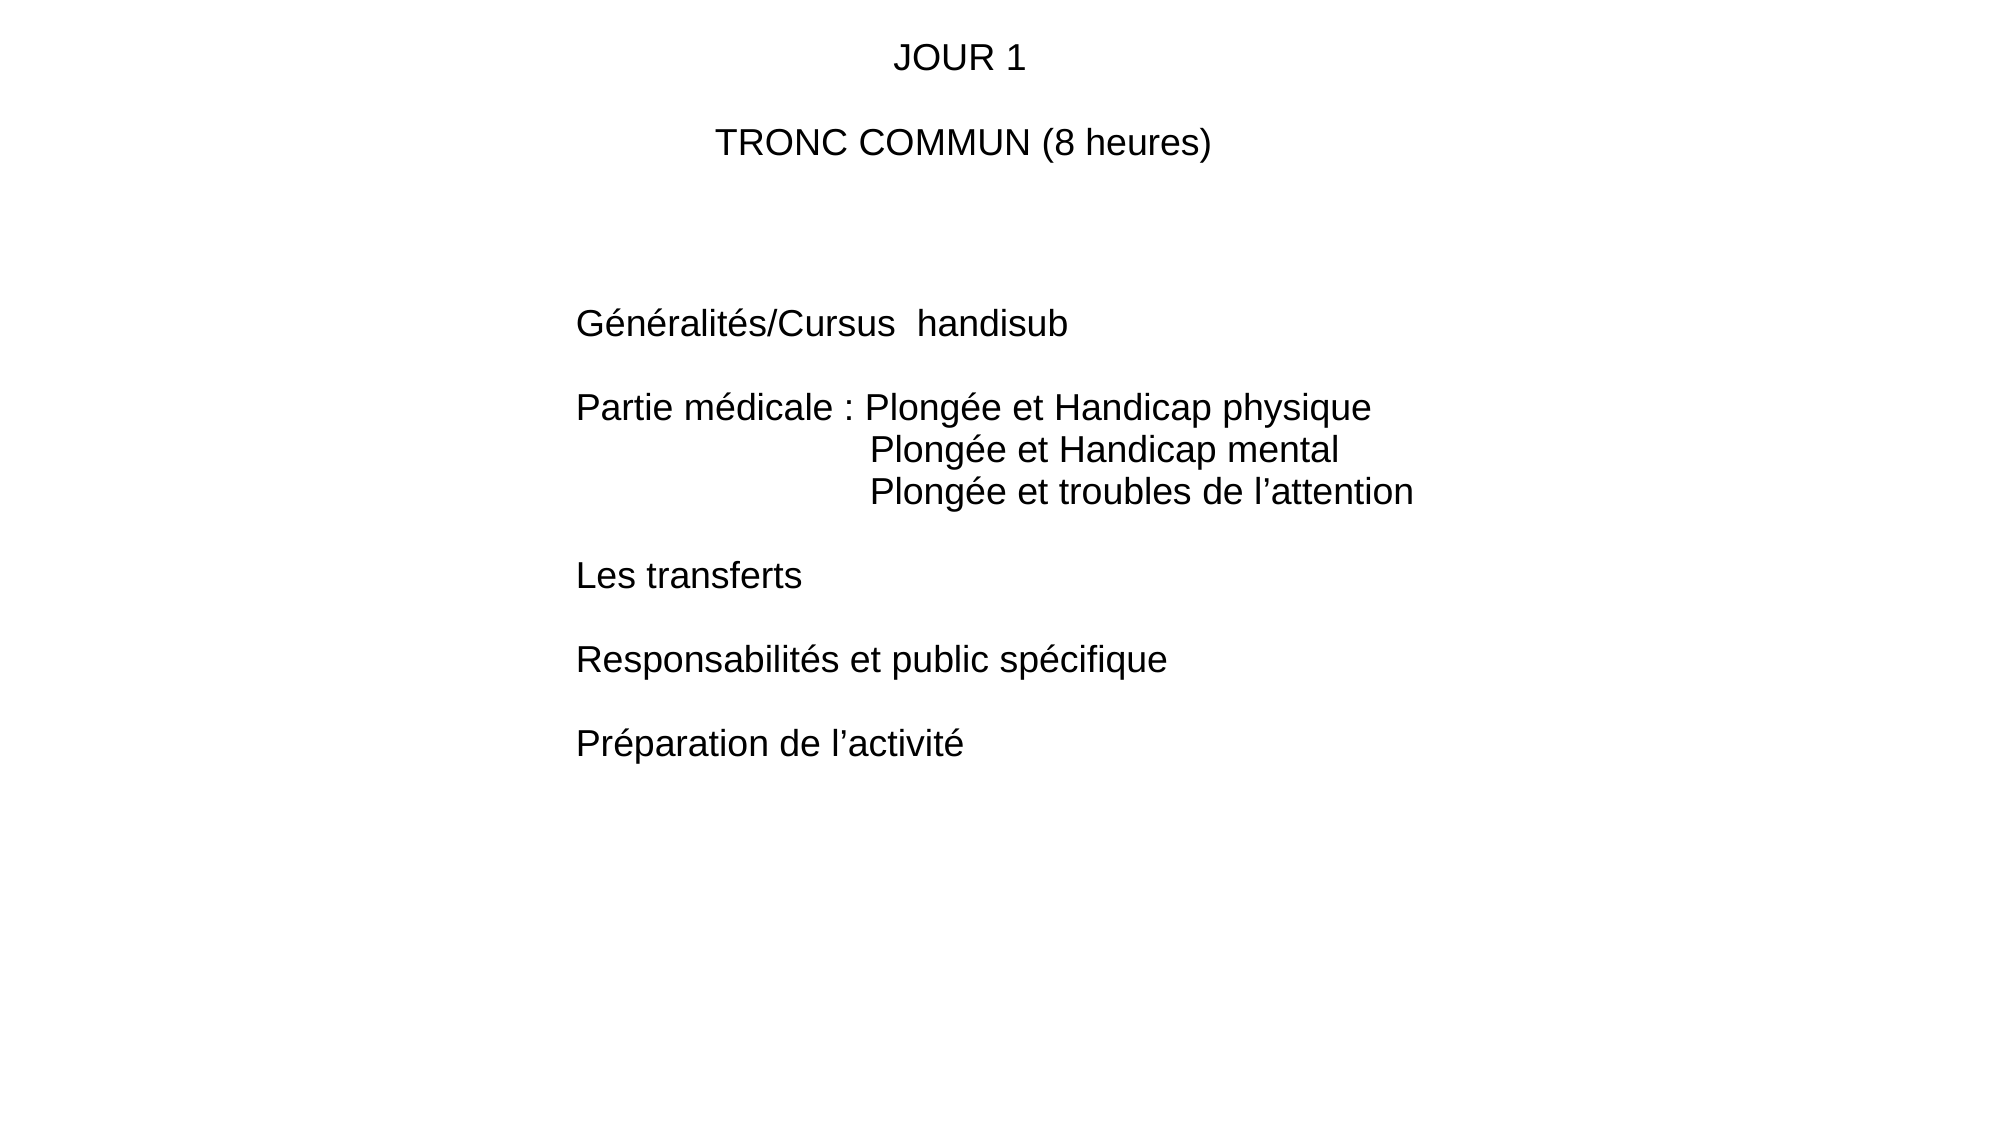

JOUR 1
 TRONC COMMUN (8 heures)
Généralités/Cursus handisub
Partie médicale : Plongée et Handicap physique
 Plongée et Handicap mental
 Plongée et troubles de l’attention
Les transferts
Responsabilités et public spécifique
Préparation de l’activité